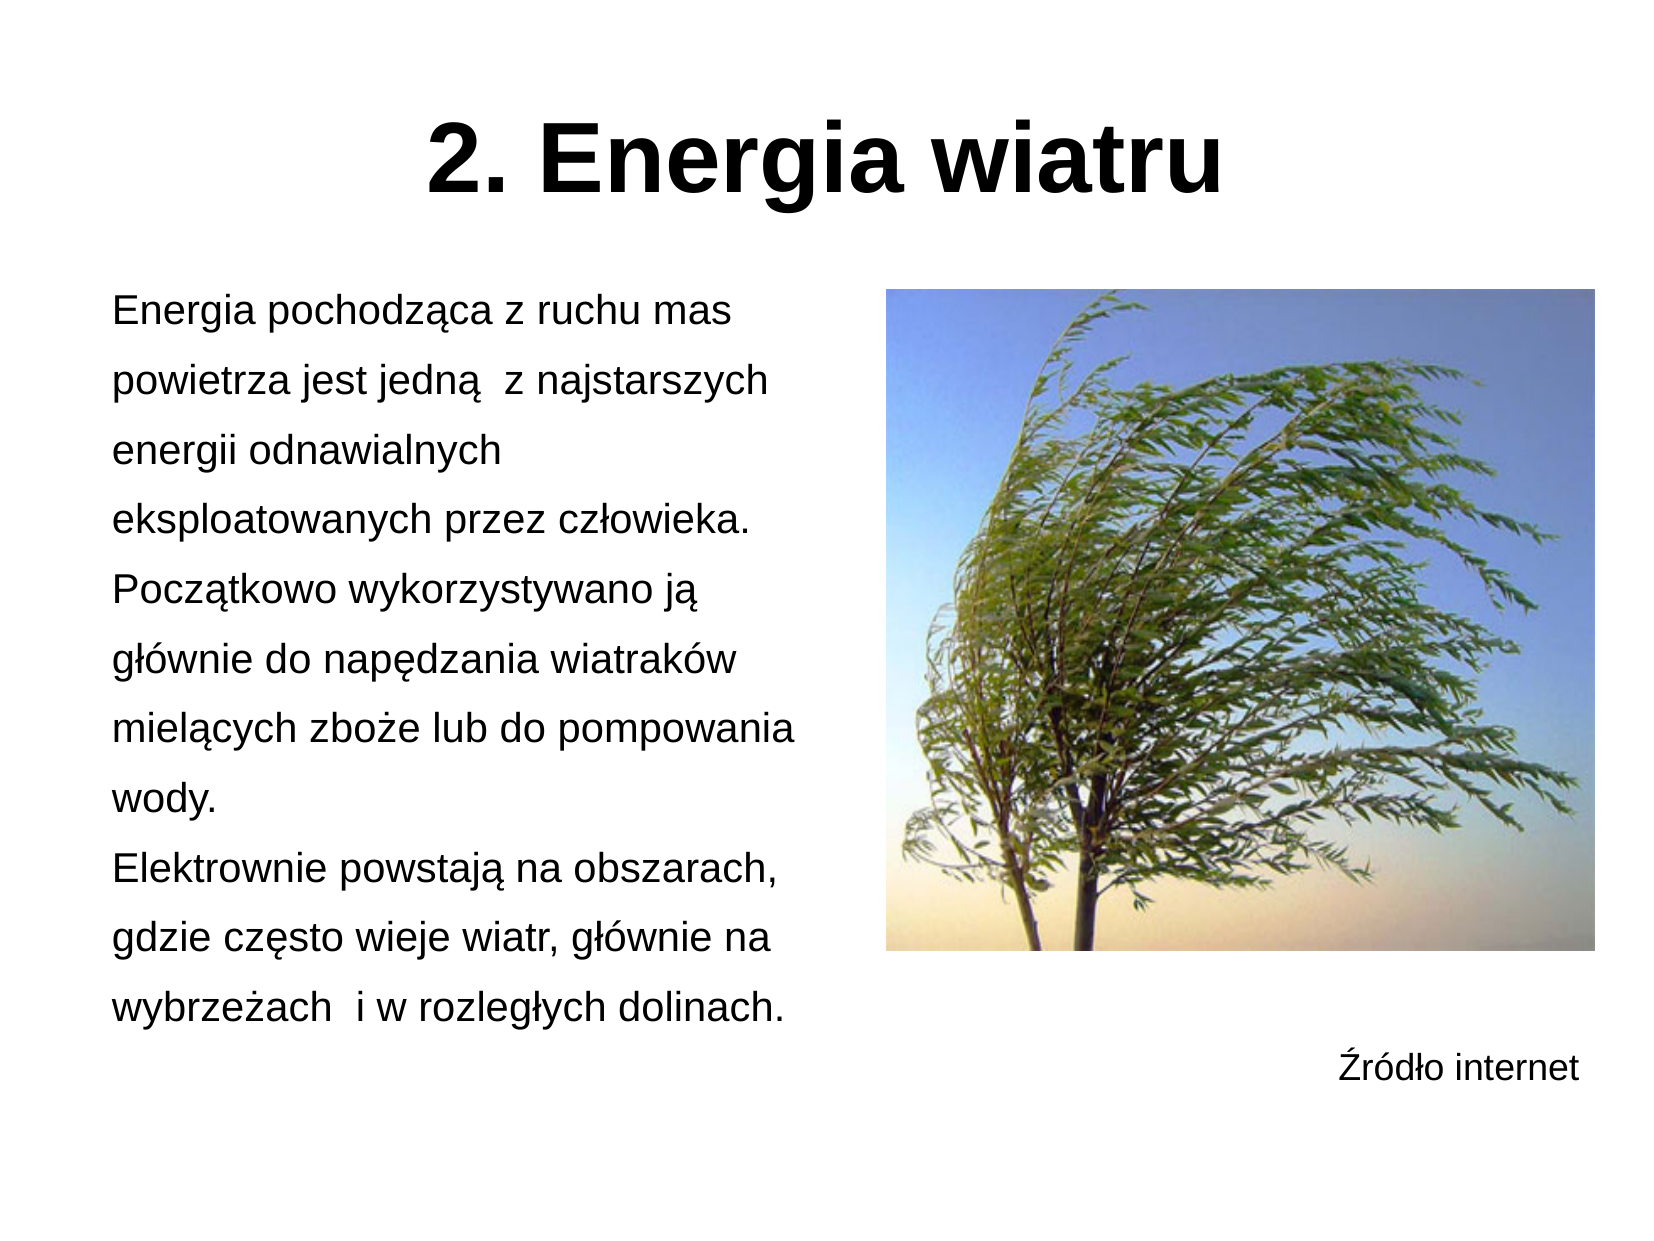

# 2. Energia wiatru
Energia pochodząca z ruchu mas powietrza jest jedną z najstarszych energii odnawialnych eksploatowanych przez człowieka.
Początkowo wykorzystywano ją głównie do napędzania wiatraków mielących zboże lub do pompowania wody.
Elektrownie powstają na obszarach,
gdzie często wieje wiatr, głównie na wybrzeżach i w rozległych dolinach.
Źródło internet